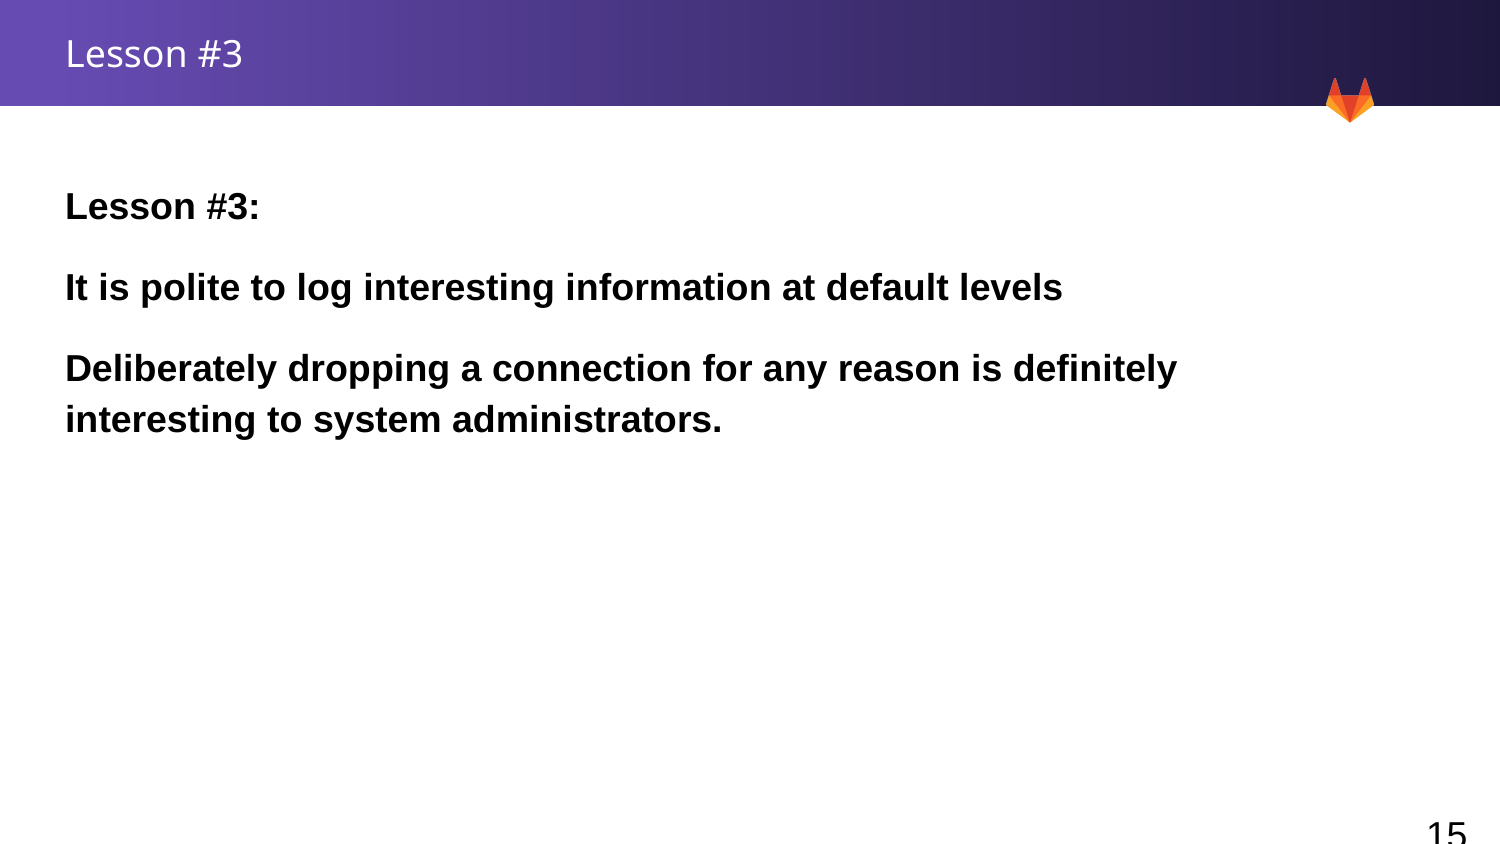

# Lesson #3
Lesson #3:
It is polite to log interesting information at default levels
Deliberately dropping a connection for any reason is definitely interesting to system administrators.